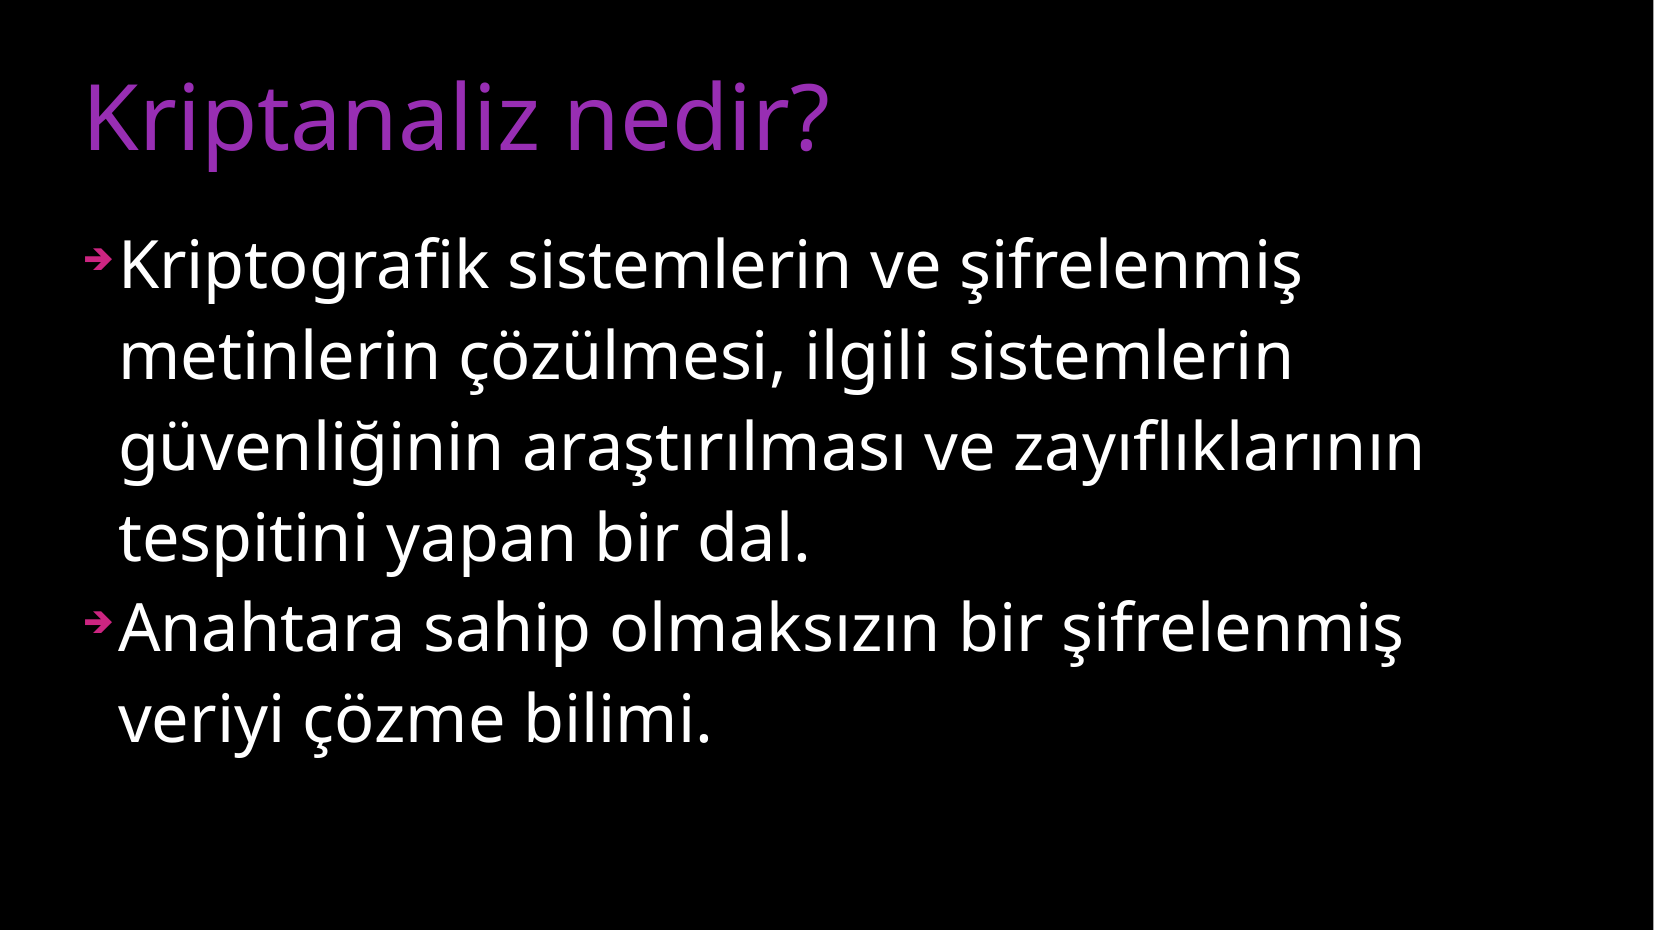

# Kriptanaliz nedir?
Kriptografik sistemlerin ve şifrelenmiş metinlerin çözülmesi, ilgili sistemlerin güvenliğinin araştırılması ve zayıflıklarının tespitini yapan bir dal.
Anahtara sahip olmaksızın bir şifrelenmiş veriyi çözme bilimi.